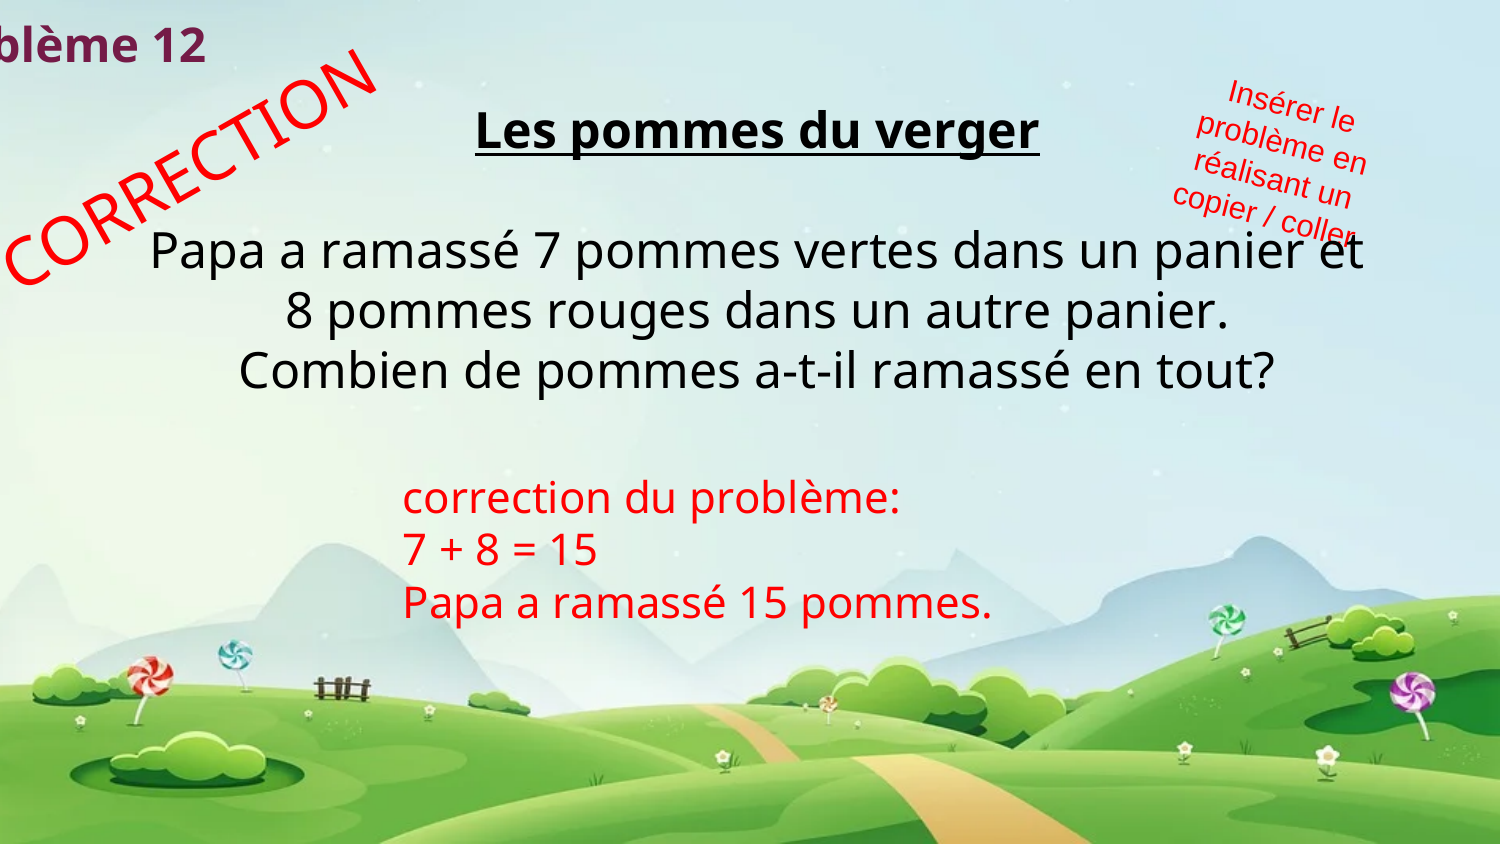

Problème 12
Insérer le problème en réalisant un copier / coller
Les pommes du verger
Papa a ramassé 7 pommes vertes dans un panier et 8 pommes rouges dans un autre panier.
Combien de pommes a-t-il ramassé en tout?
CORRECTION
correction du problème:
7 + 8 = 15
Papa a ramassé 15 pommes.